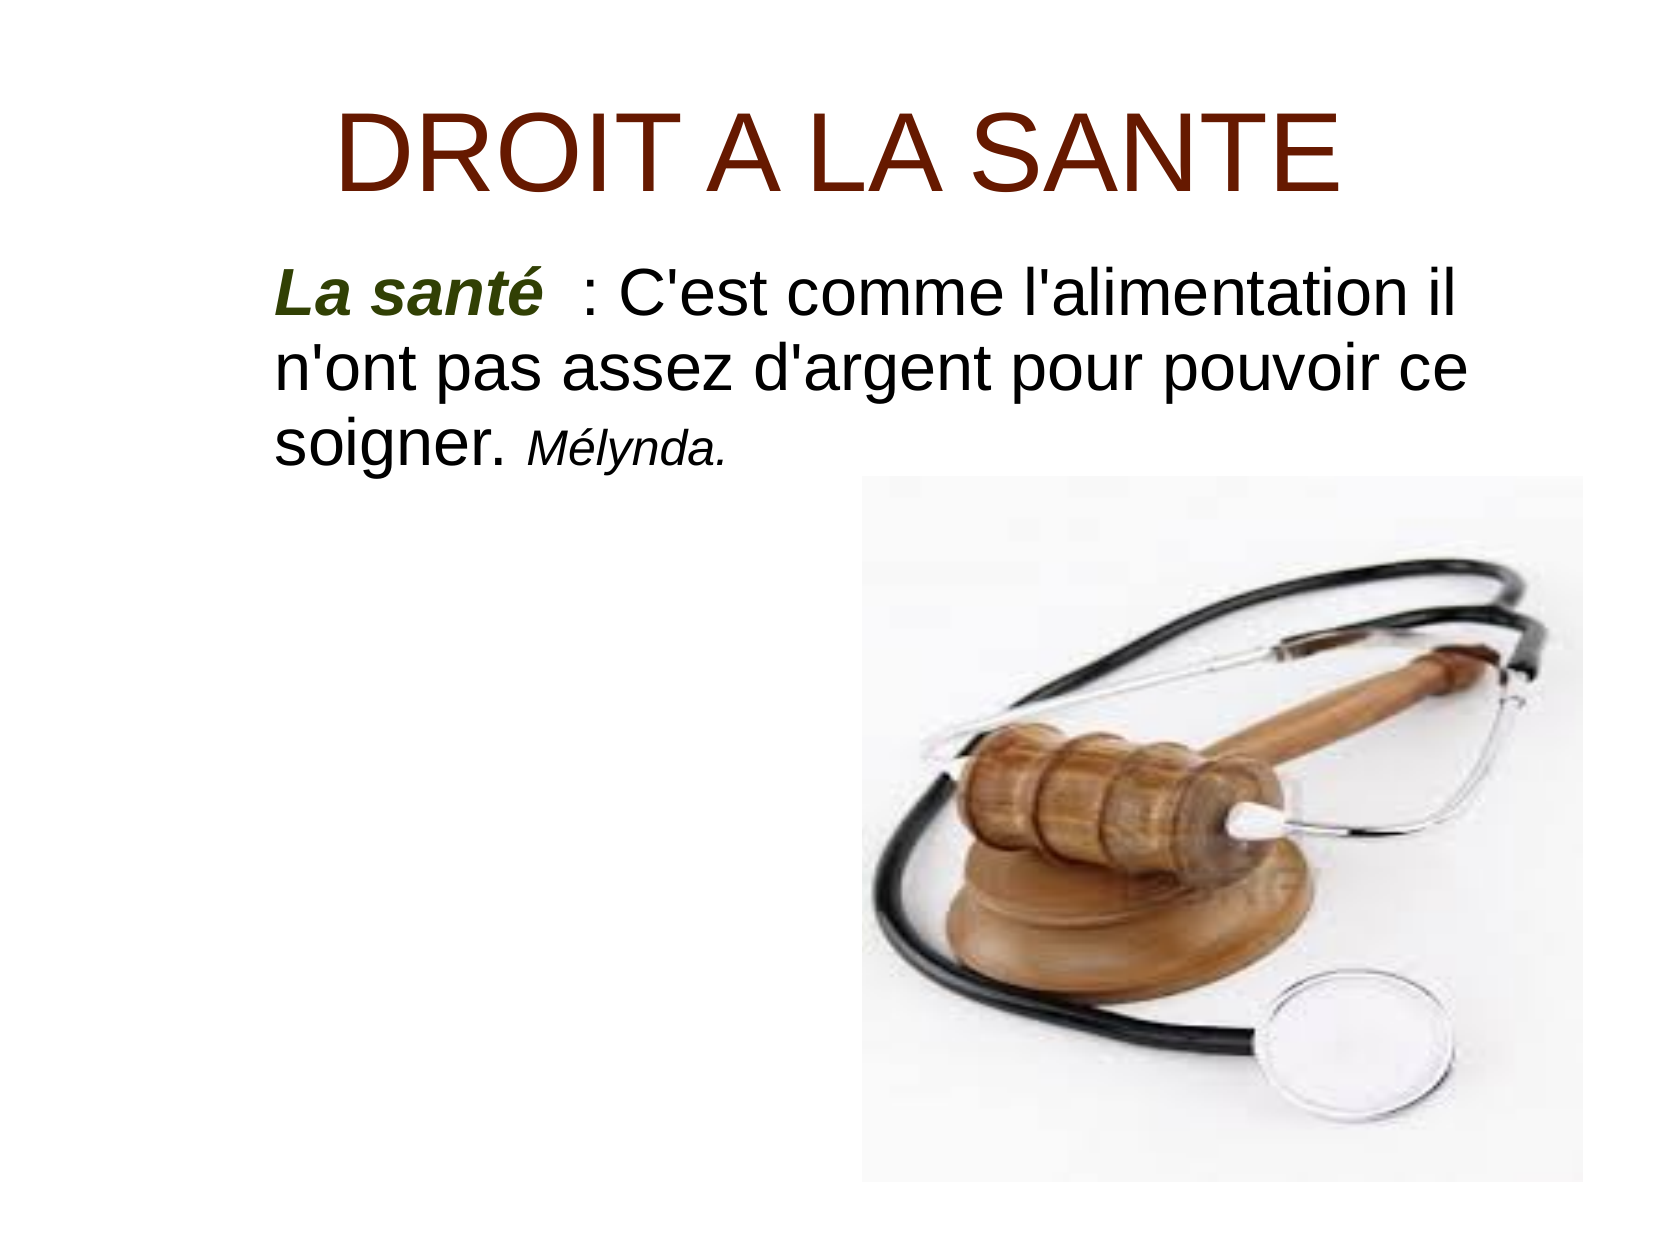

DROIT A LA SANTE
La santé  : C'est comme l'alimentation il n'ont pas assez d'argent pour pouvoir ce soigner. Mélynda.